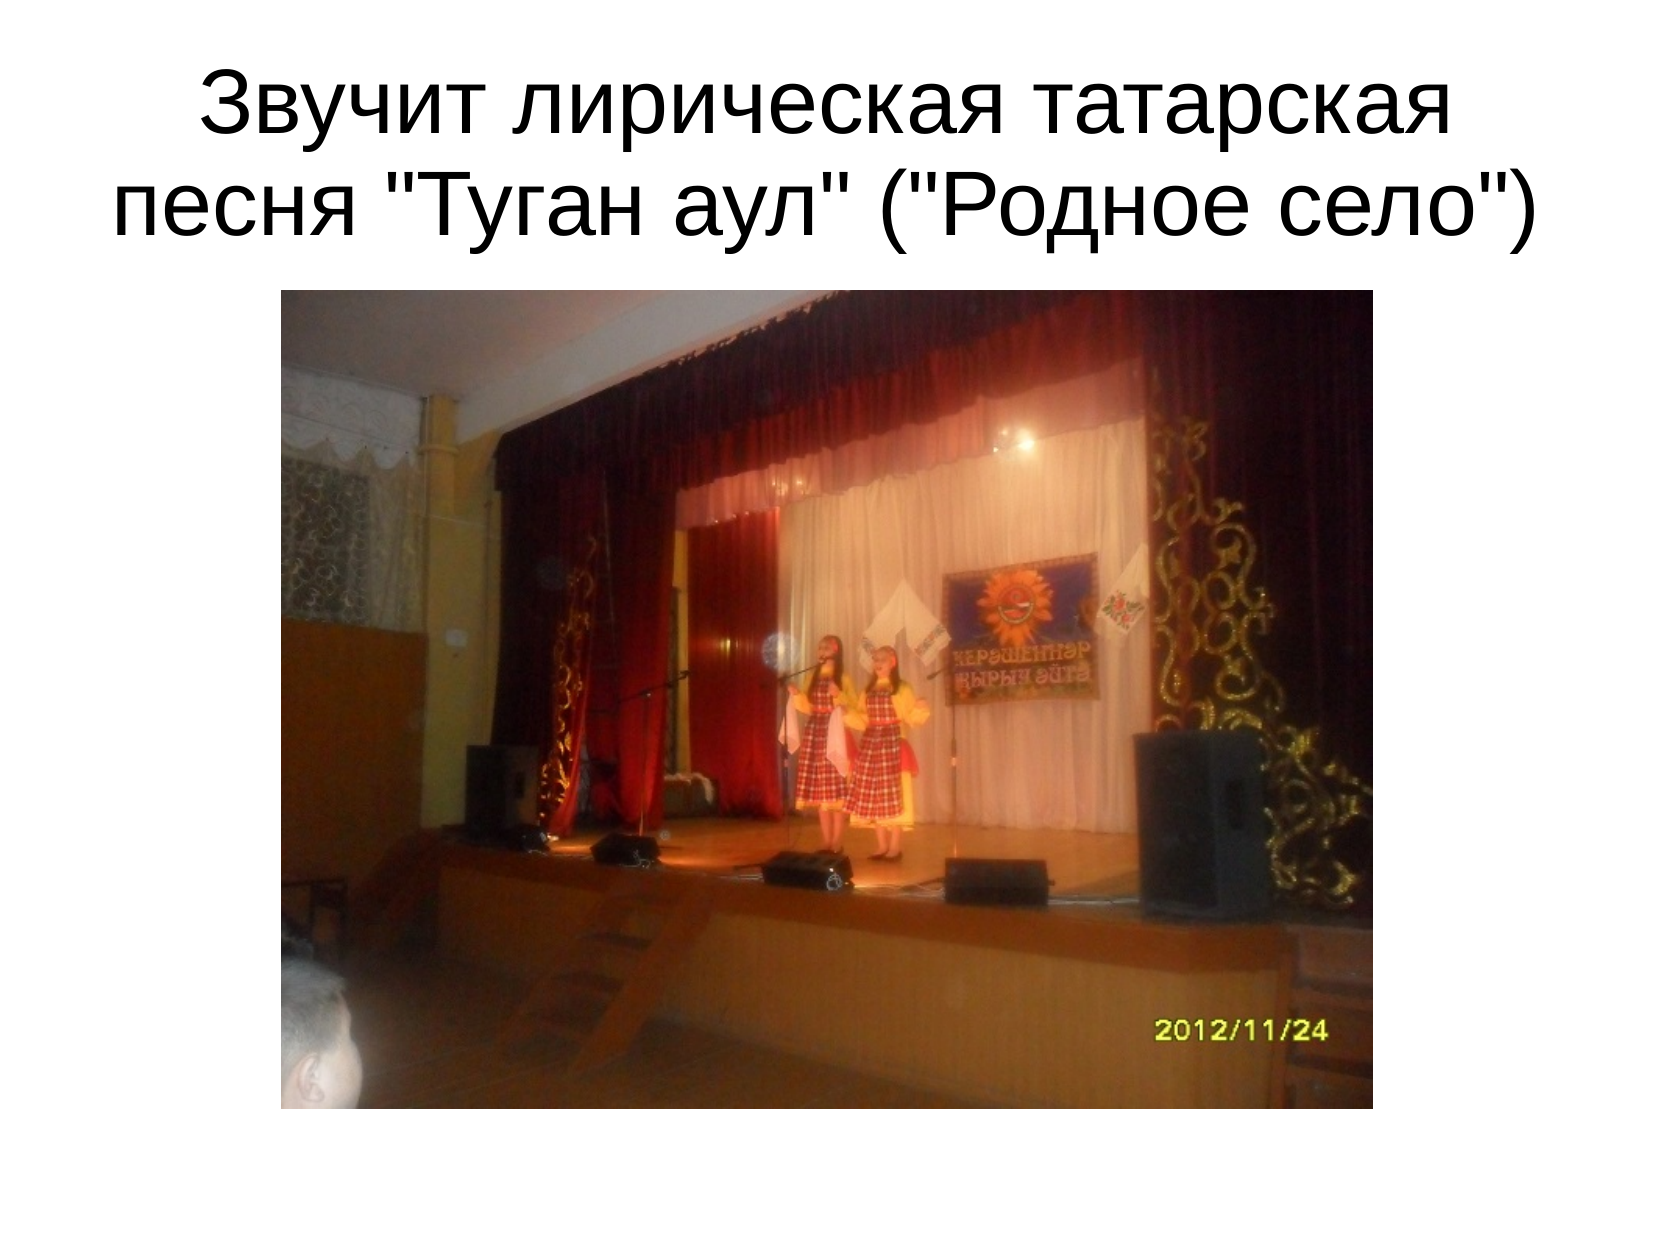

# Звучит лирическая татарская песня "Туган аул" ("Родное село")